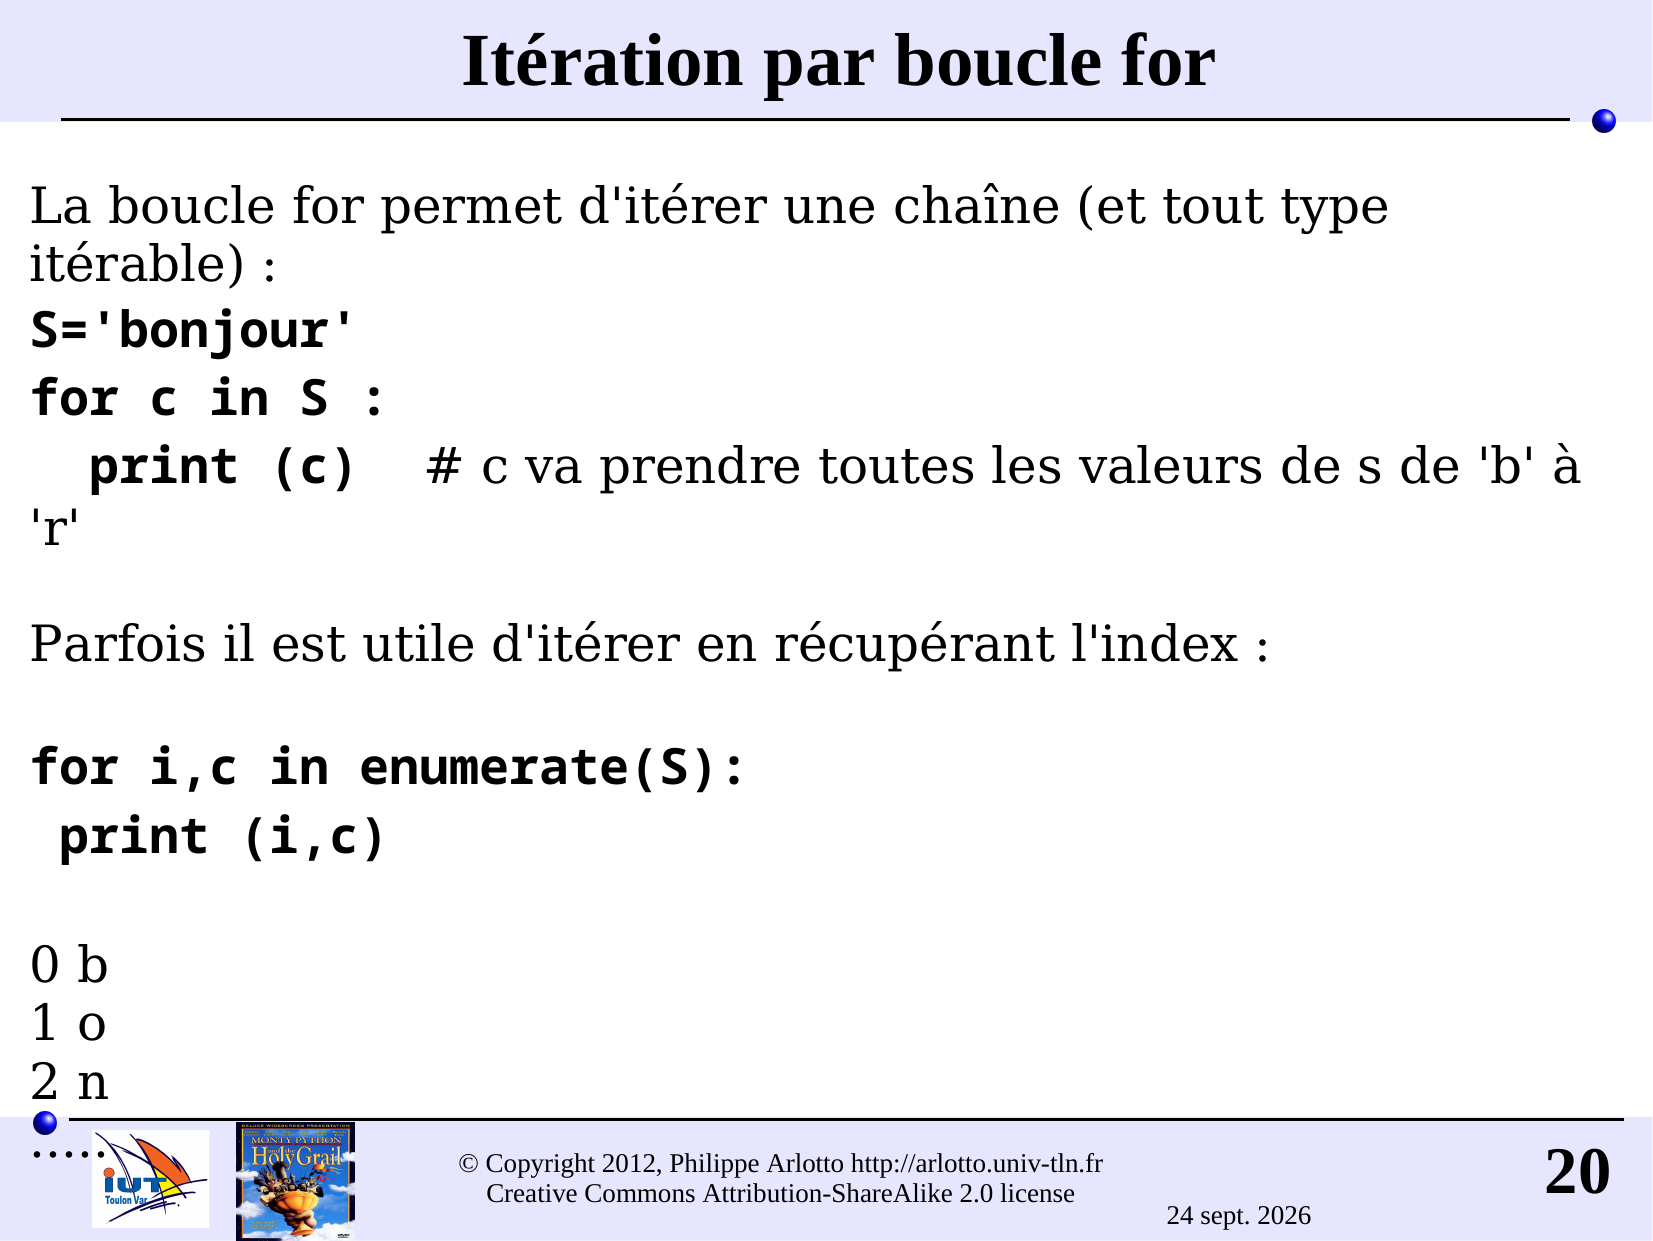

# Itération par boucle for
La boucle for permet d'itérer une chaîne (et tout type
itérable) :
S='bonjour'
for c in S :
 print (c) # c va prendre toutes les valeurs de s de 'b' à 'r'
Parfois il est utile d'itérer en récupérant l'index :
for i,c in enumerate(S):
 print (i,c)
0 b
1 o
2 n
.....